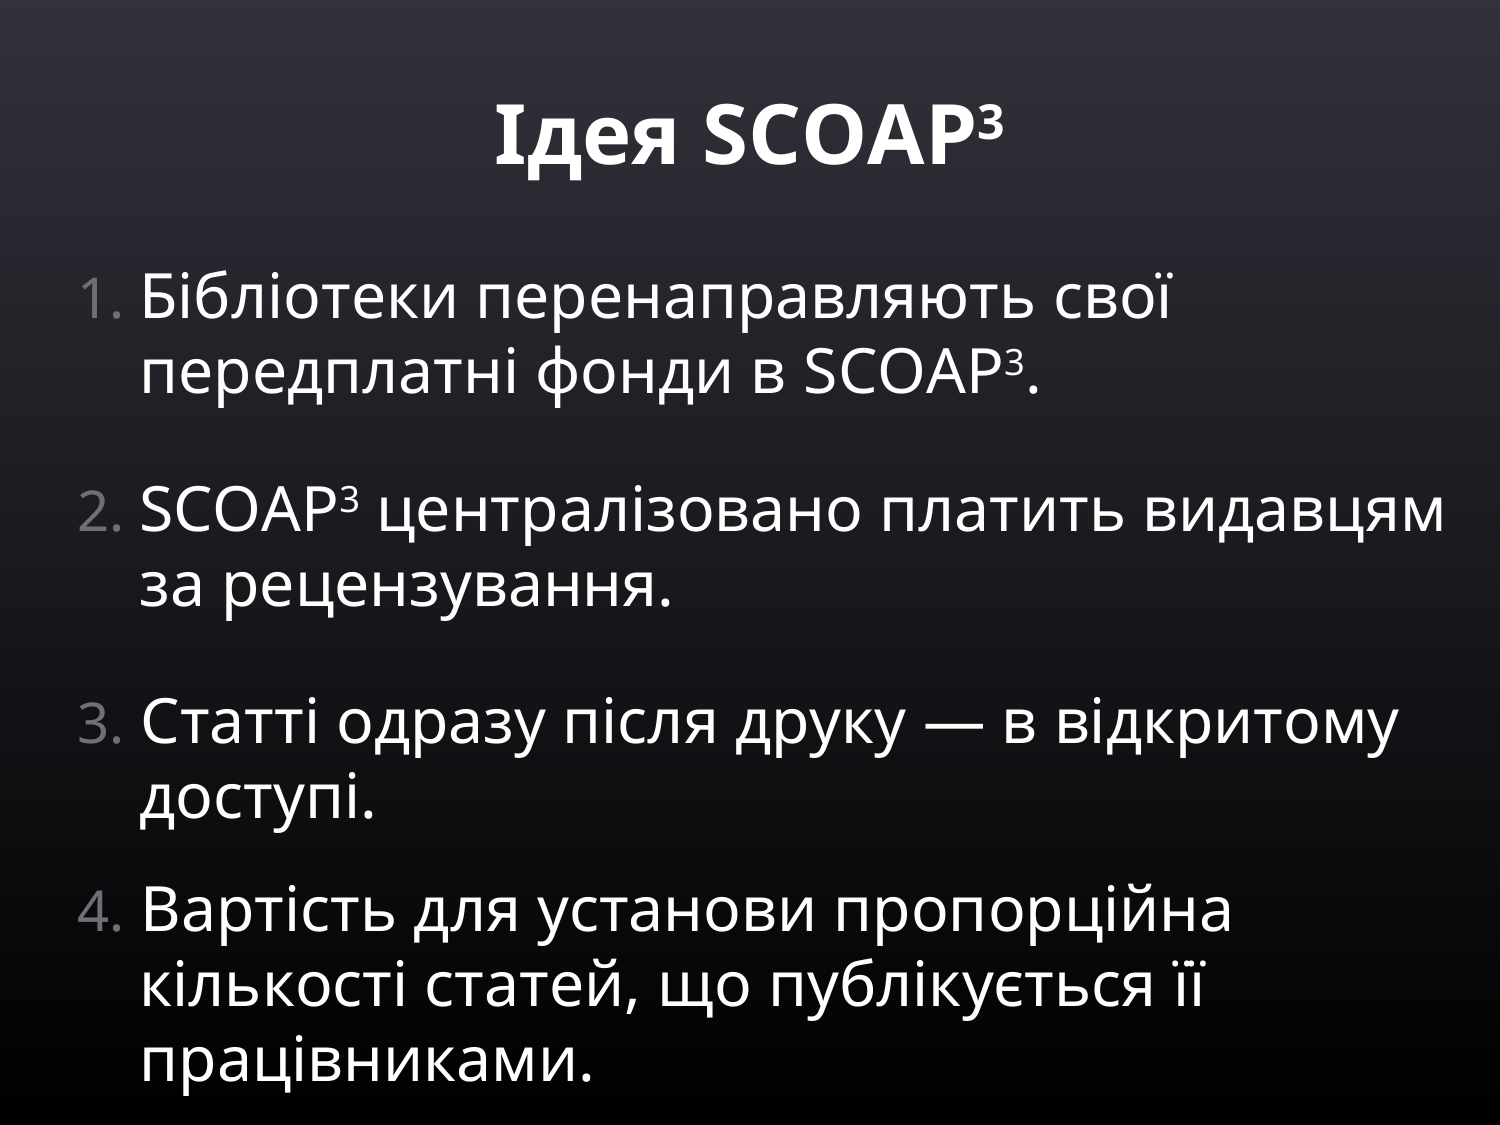

# Ідея SCOAP3
1. Бібліотеки перенаправляють свої передплатні фонди в SCOAP3.
2. SCOAP3 централізовано платить видавцям
за рецензування.
3. Статті одразу після друку — в відкритому доступі.
4. Вартість для установи пропорційна кількості статей, що публікується її працівниками.